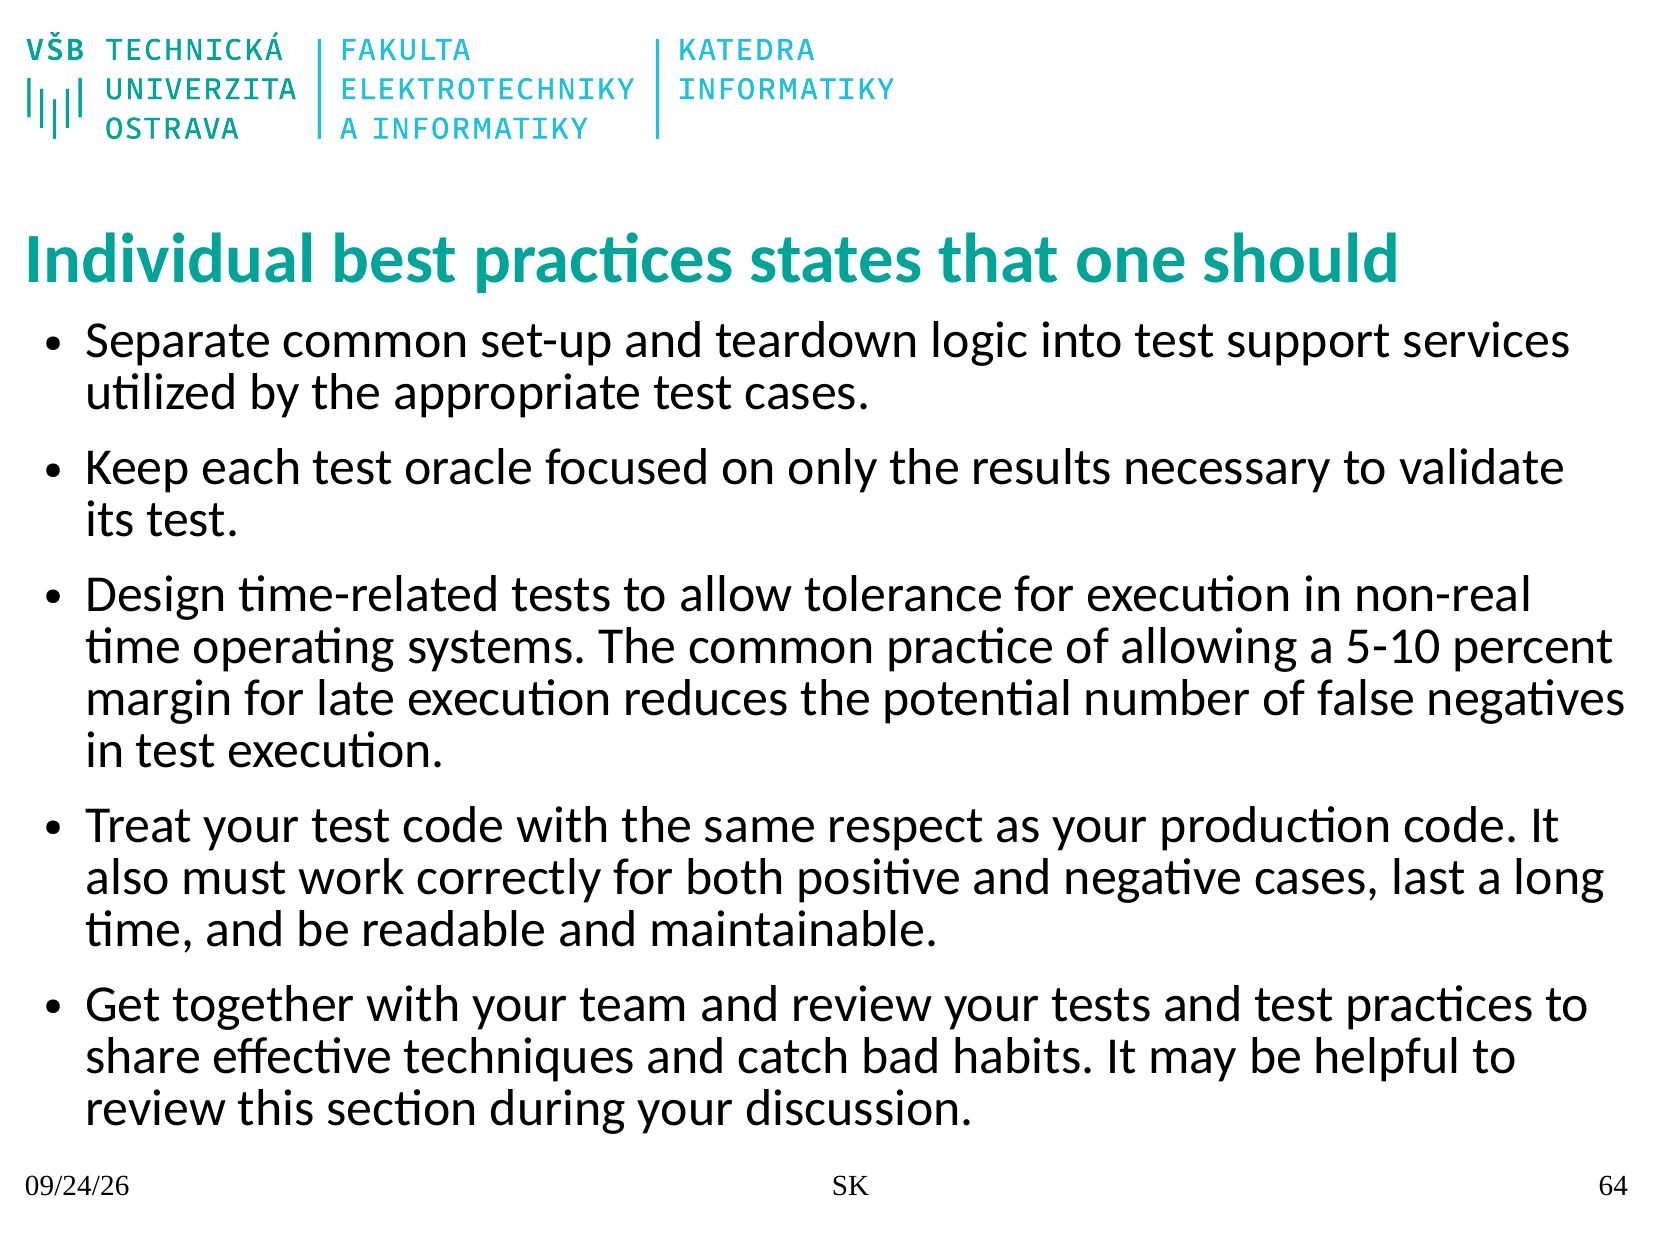

# Individual best practices states that one should
Separate common set-up and teardown logic into test support services utilized by the appropriate test cases.
Keep each test oracle focused on only the results necessary to validate its test.
Design time-related tests to allow tolerance for execution in non-real time operating systems. The common practice of allowing a 5-10 percent margin for late execution reduces the potential number of false negatives in test execution.
Treat your test code with the same respect as your production code. It also must work correctly for both positive and negative cases, last a long time, and be readable and maintainable.
Get together with your team and review your tests and test practices to share effective techniques and catch bad habits. It may be helpful to review this section during your discussion.
SK
64